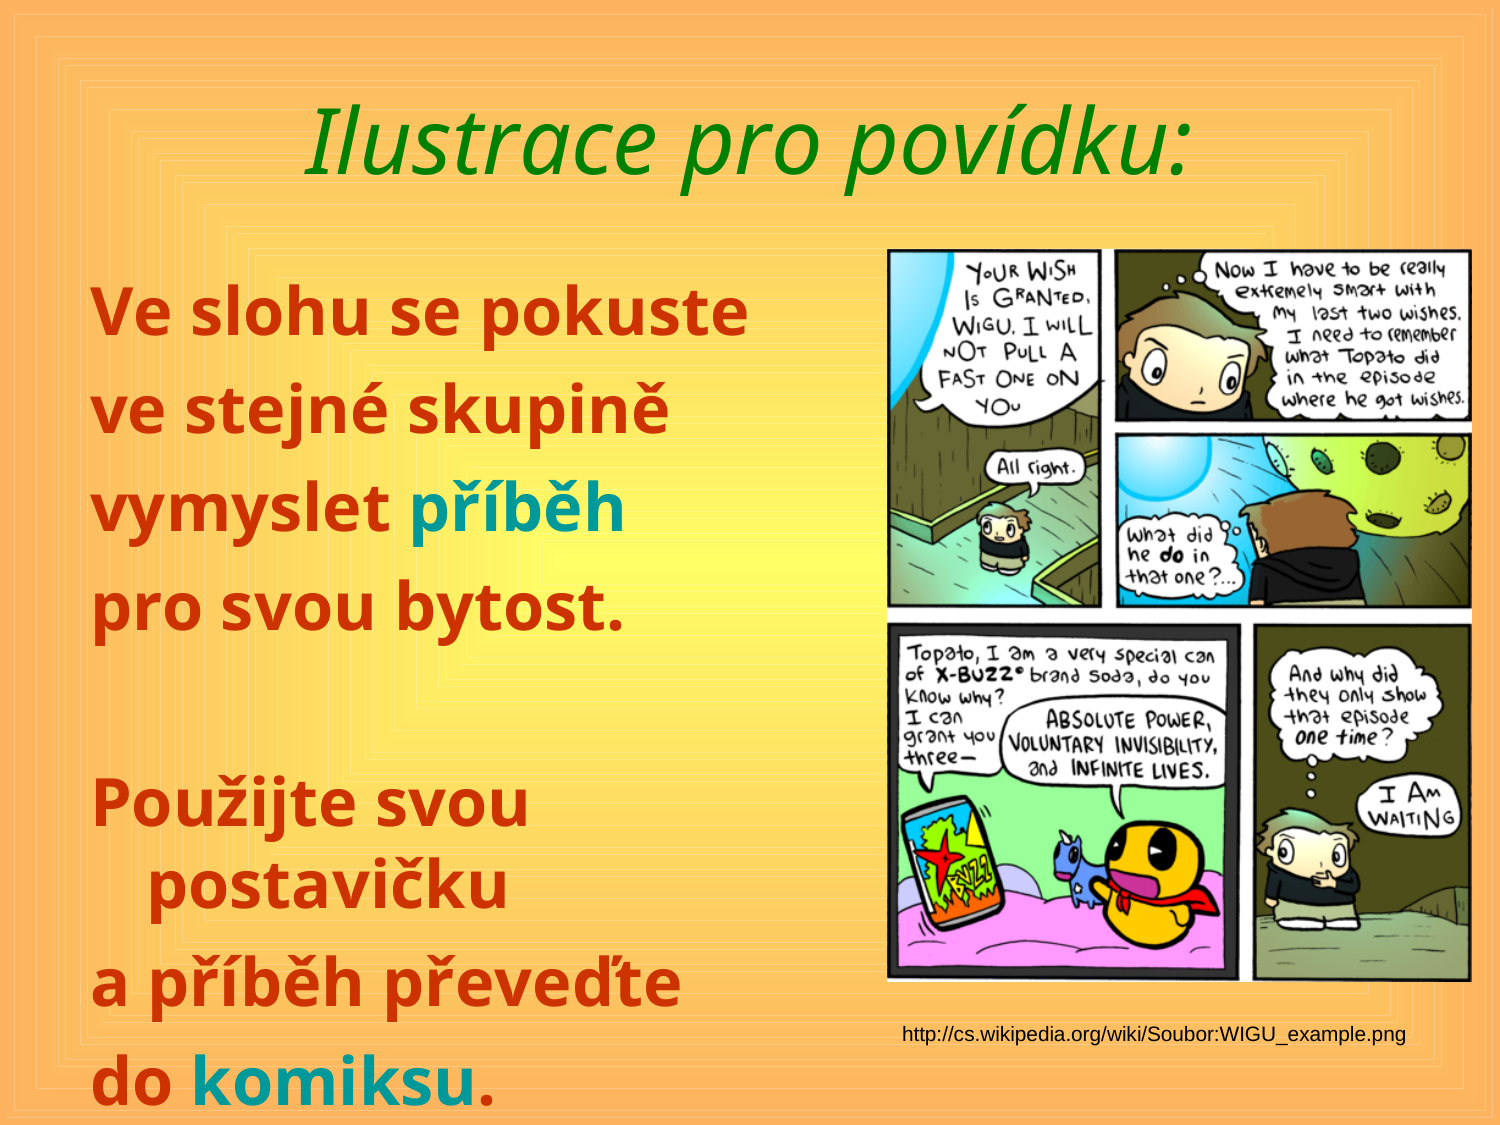

# Ilustrace pro povídku:
Ve slohu se pokuste
ve stejné skupině
vymyslet příběh
pro svou bytost.
Použijte svou postavičku
a příběh převeďte
do komiksu.
http://cs.wikipedia.org/wiki/Soubor:WIGU_example.png